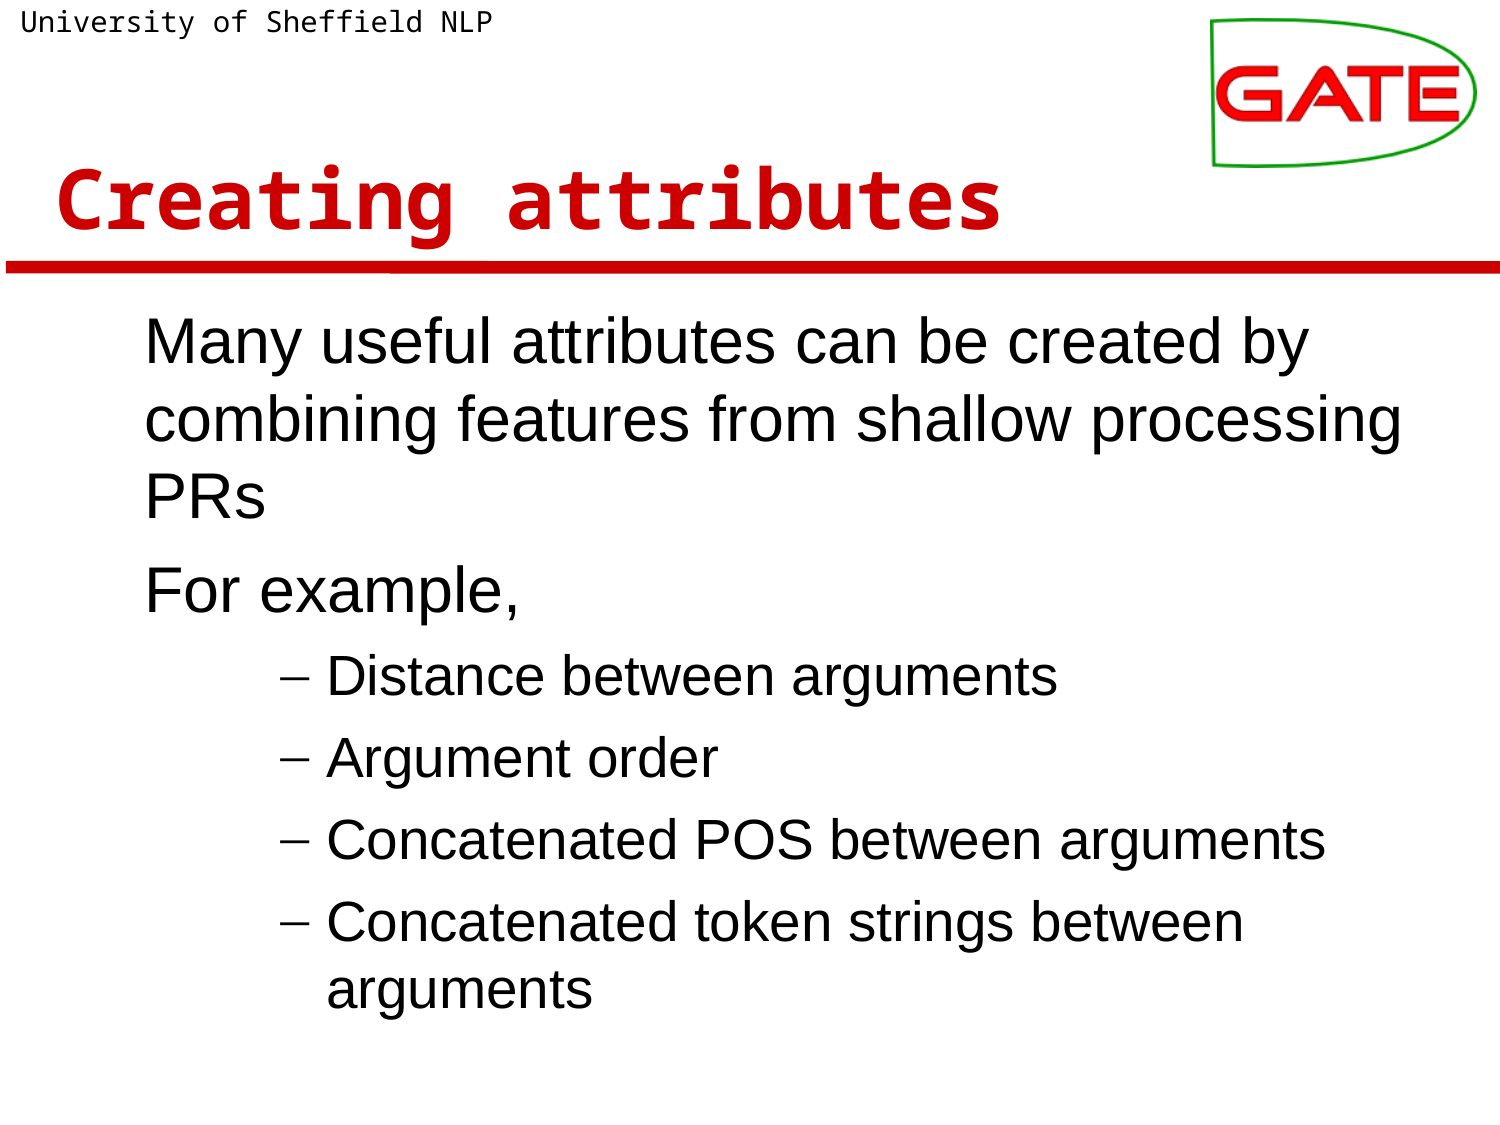

# Creating attributes
Many useful attributes can be created by combining features from shallow processing PRs
For example,
Distance between arguments
Argument order
Concatenated POS between arguments
Concatenated token strings between arguments